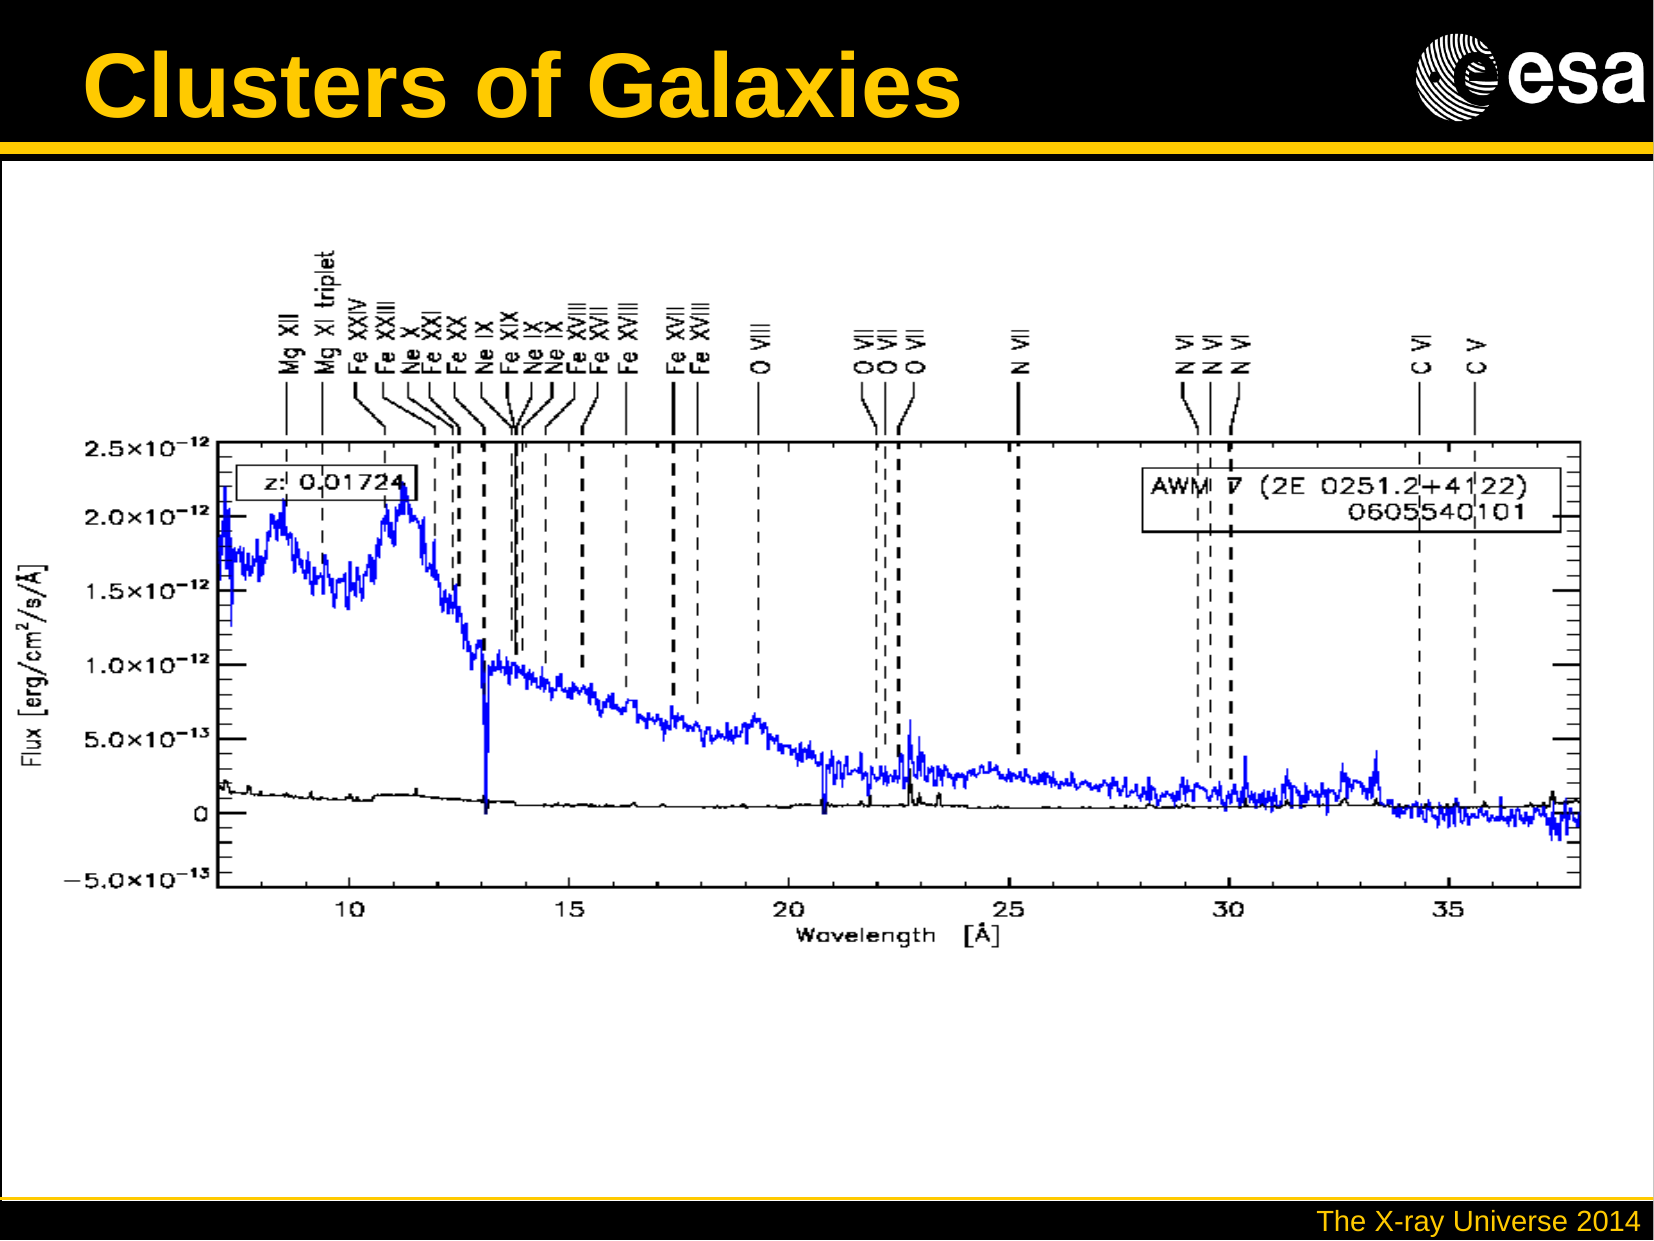

# Clusters of Galaxies
The X-ray Universe 2014